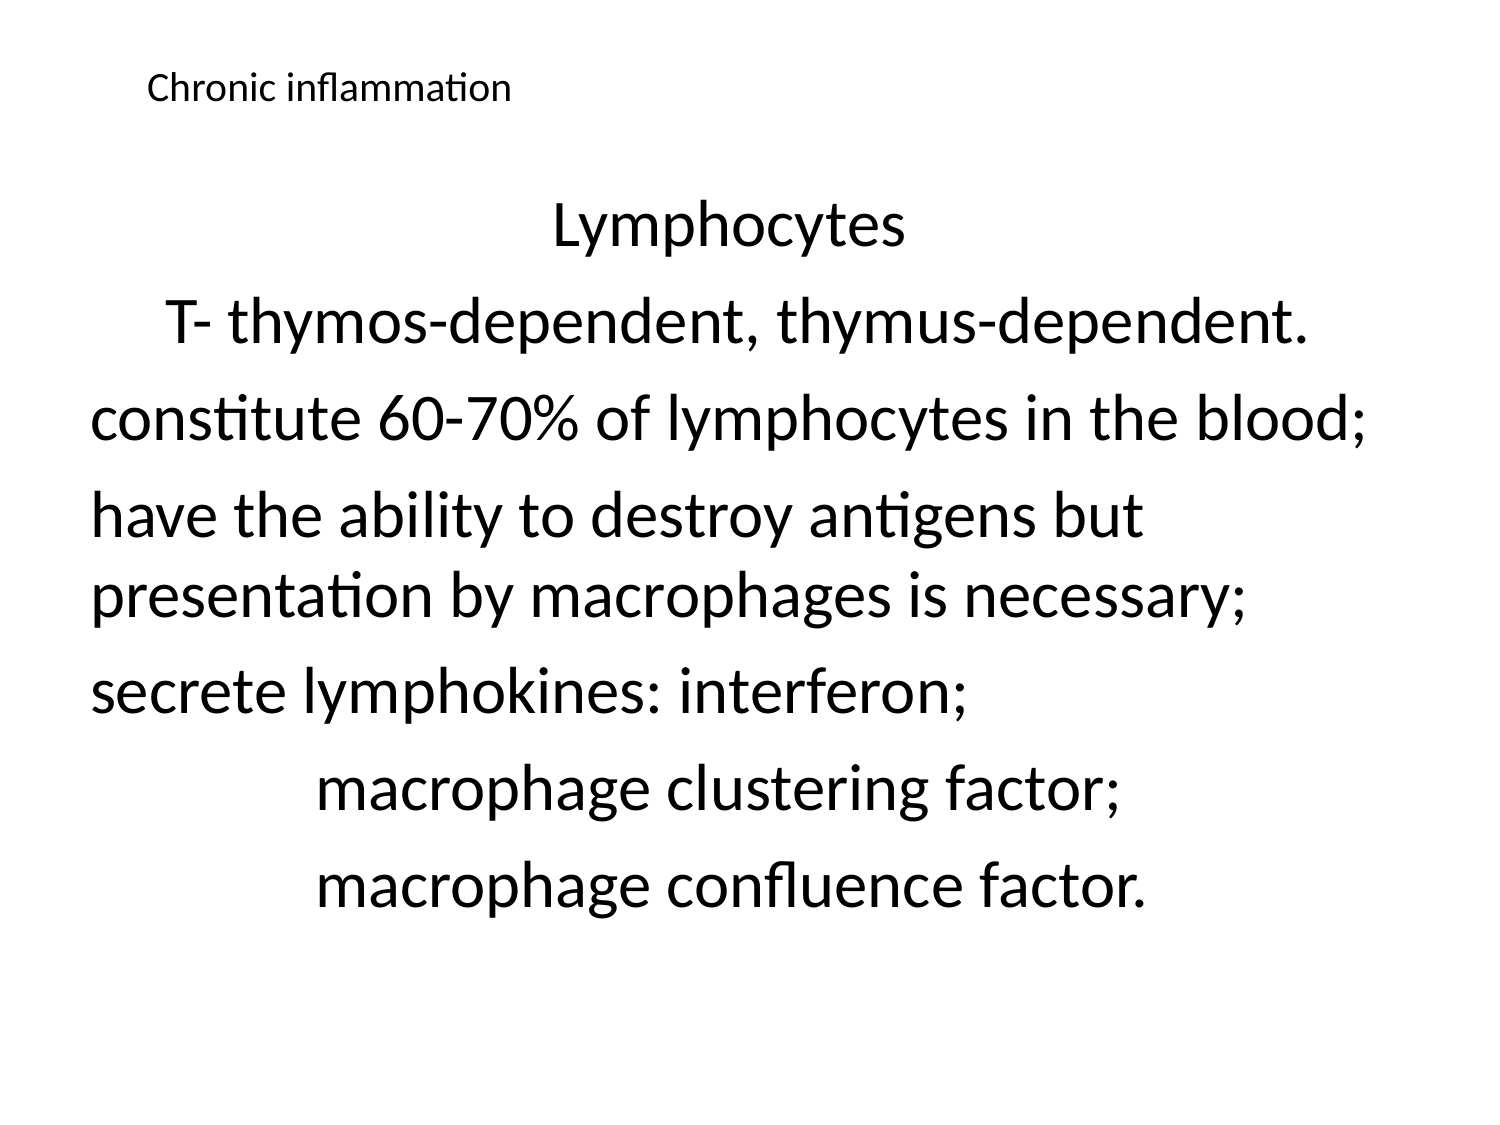

# Chronic inflammation
Lymphocytes
	T- thymos-dependent, thymus-dependent.
constitute 60-70% of lymphocytes in the blood;
have the ability to destroy antigens but	presentation by macrophages is necessary;
secrete lymphokines: interferon;
			macrophage clustering factor;
			macrophage confluence factor.